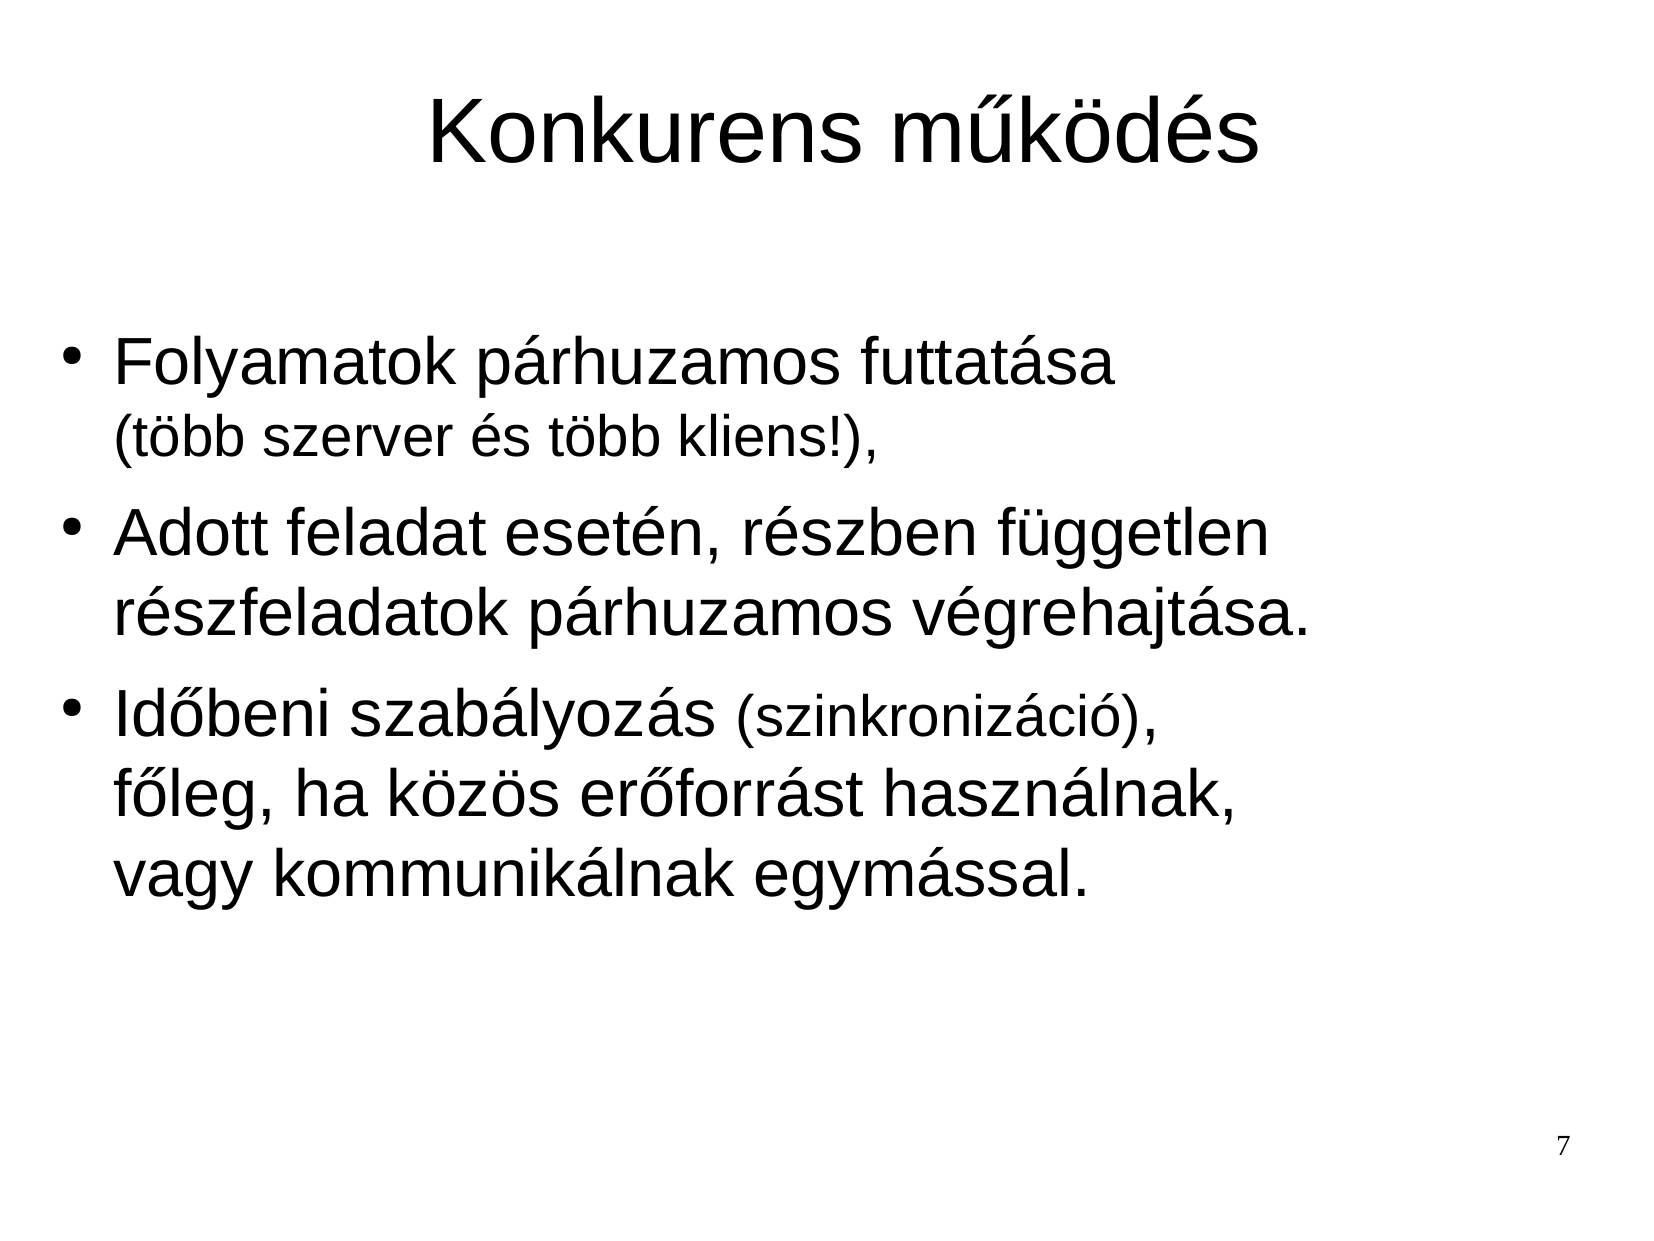

# Konkurens működés
Folyamatok párhuzamos futtatása
(több szerver és több kliens!),
Adott feladat esetén, részben független részfeladatok párhuzamos végrehajtása.
Időbeni szabályozás (szinkronizáció),
főleg, ha közös erőforrást használnak,
vagy kommunikálnak egymással.
7